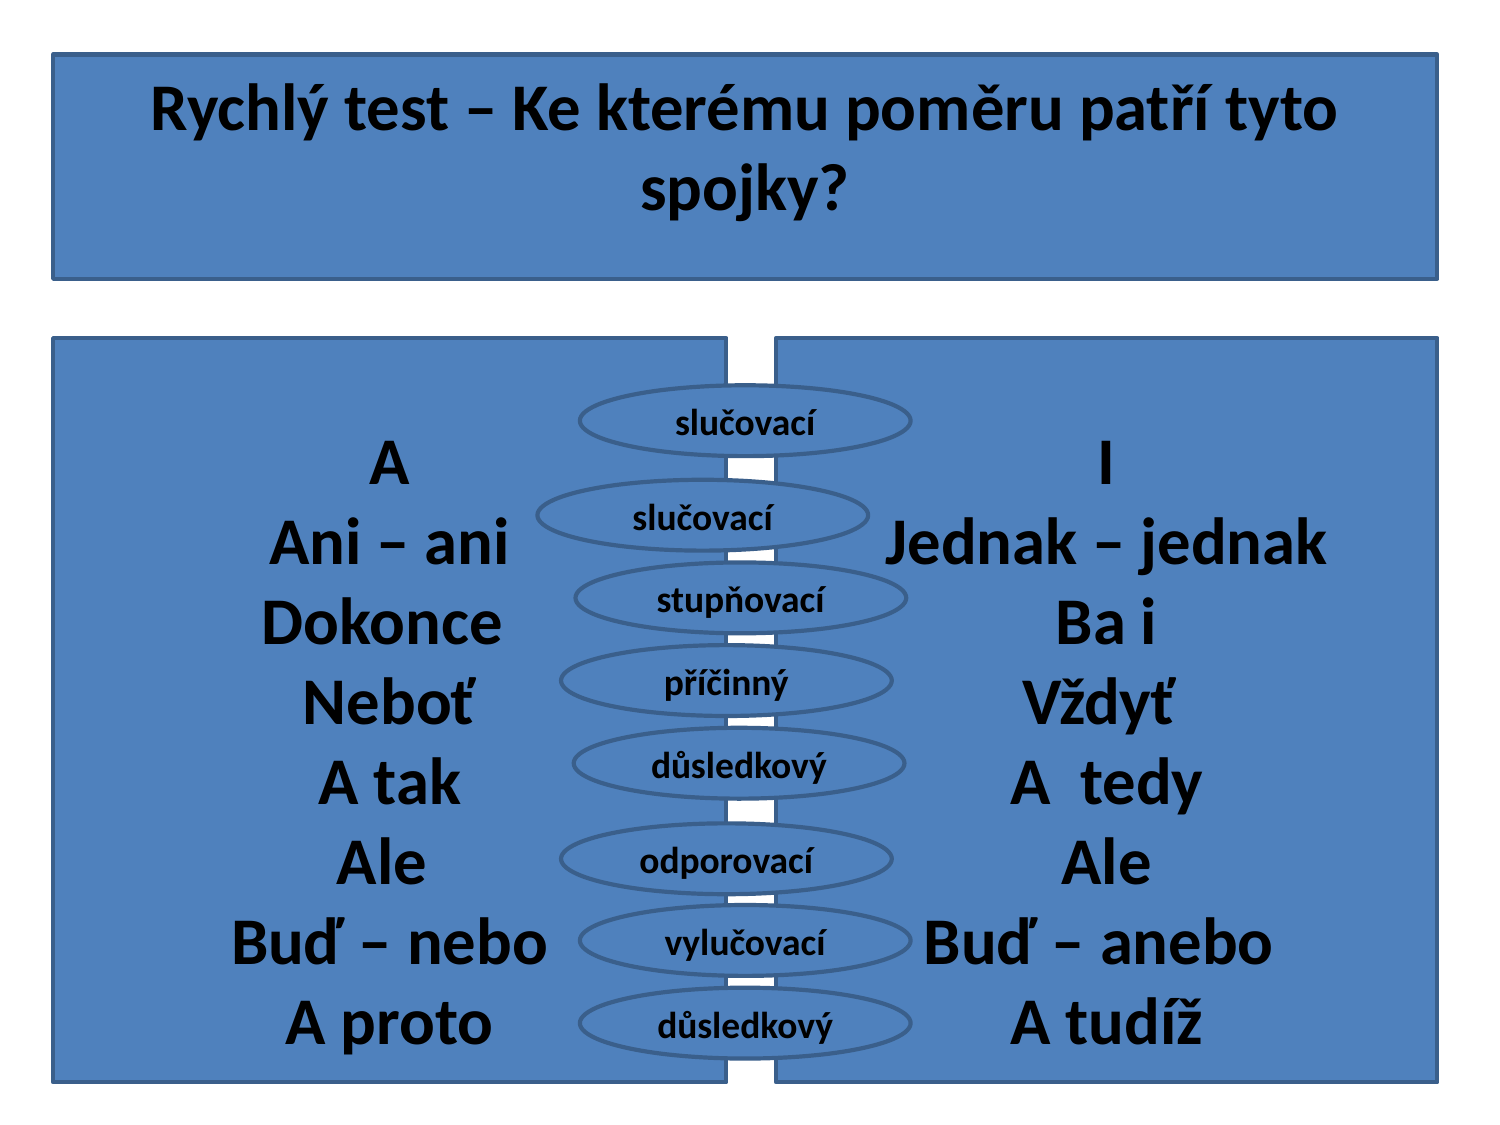

Rychlý test – Ke kterému poměru patří tyto spojky?
A
Ani – ani
Dokonce
Neboť
A tak
Ale
Buď – nebo
A proto
I
Jednak – jednak
Ba i
Vždyť
A tedy
Ale
Buď – anebo
A tudíž
slučovací
slučovací
stupňovací
příčinný
důsledkový
odporovací
vylučovací
důsledkový